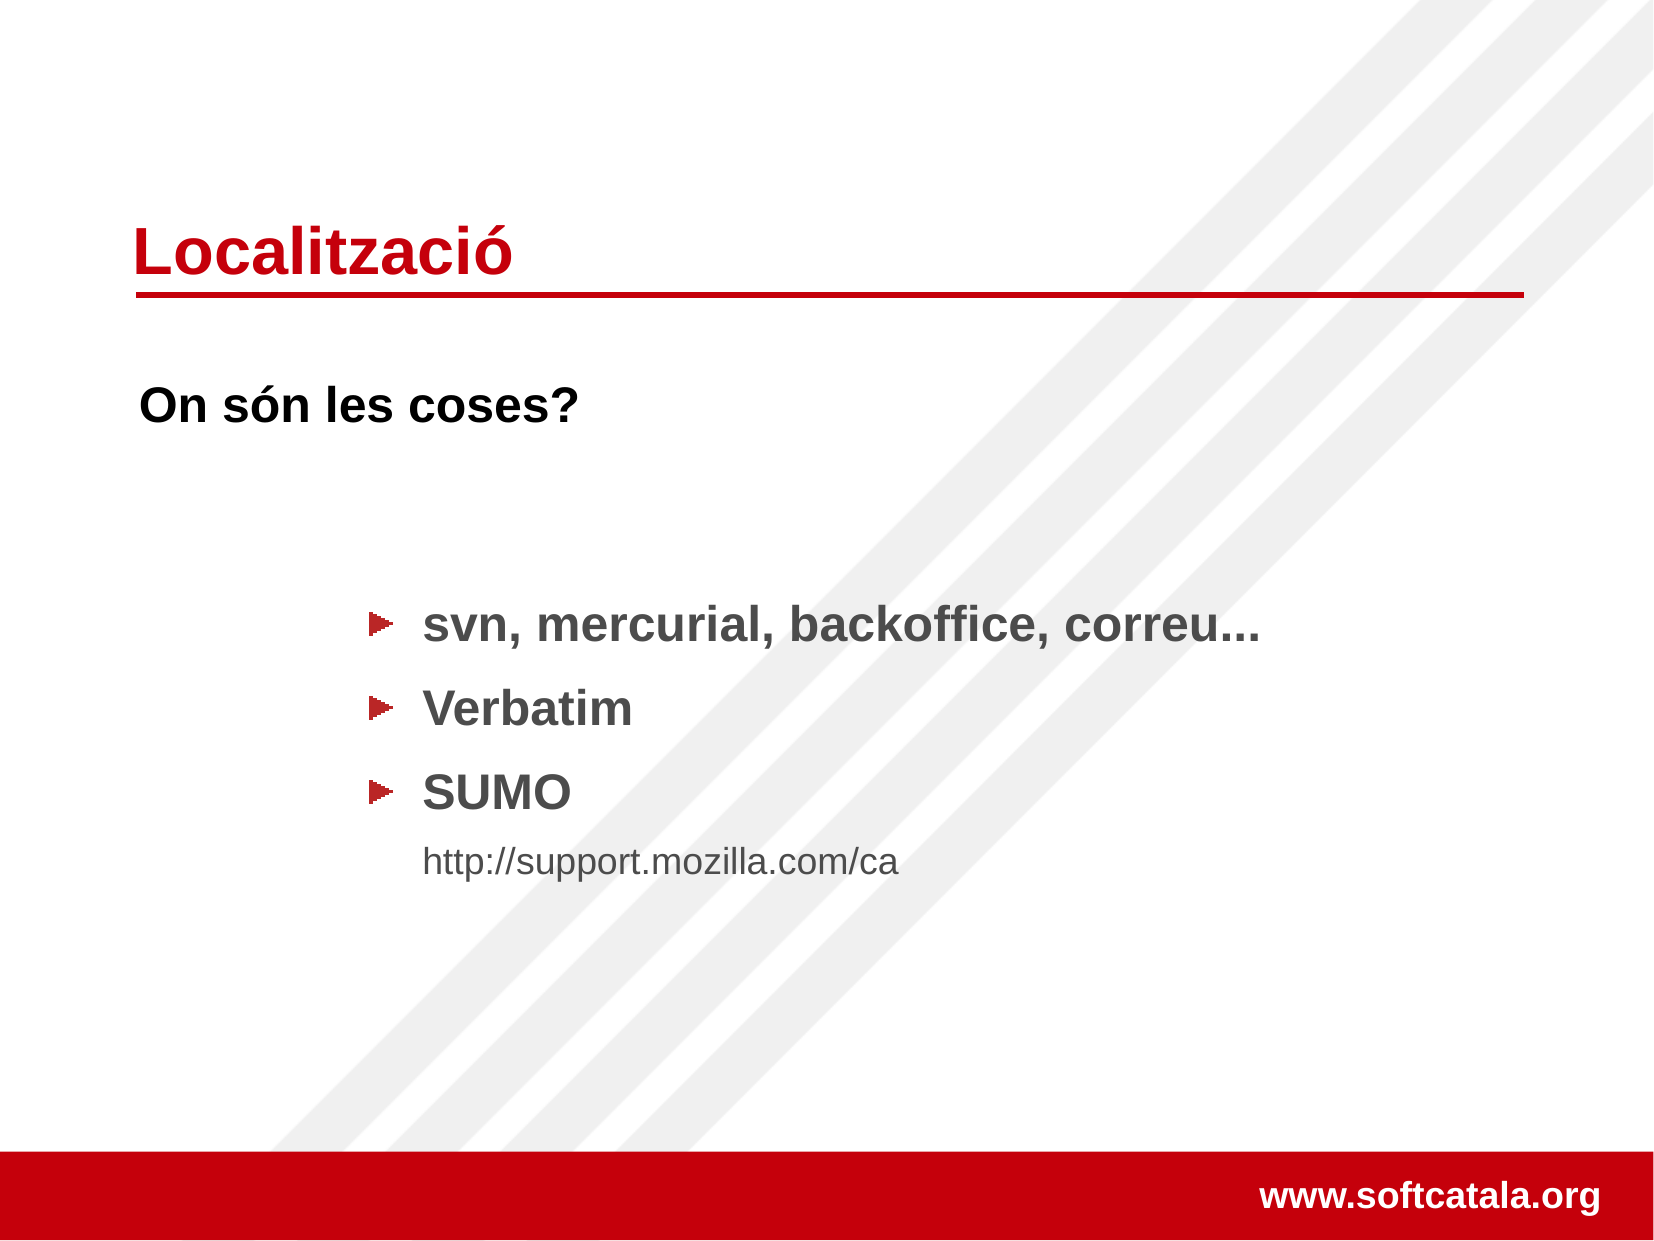

Localització
On són les coses?
svn, mercurial, backoffice, correu...
Verbatim
SUMO
http://support.mozilla.com/ca
 www.softcatala.org